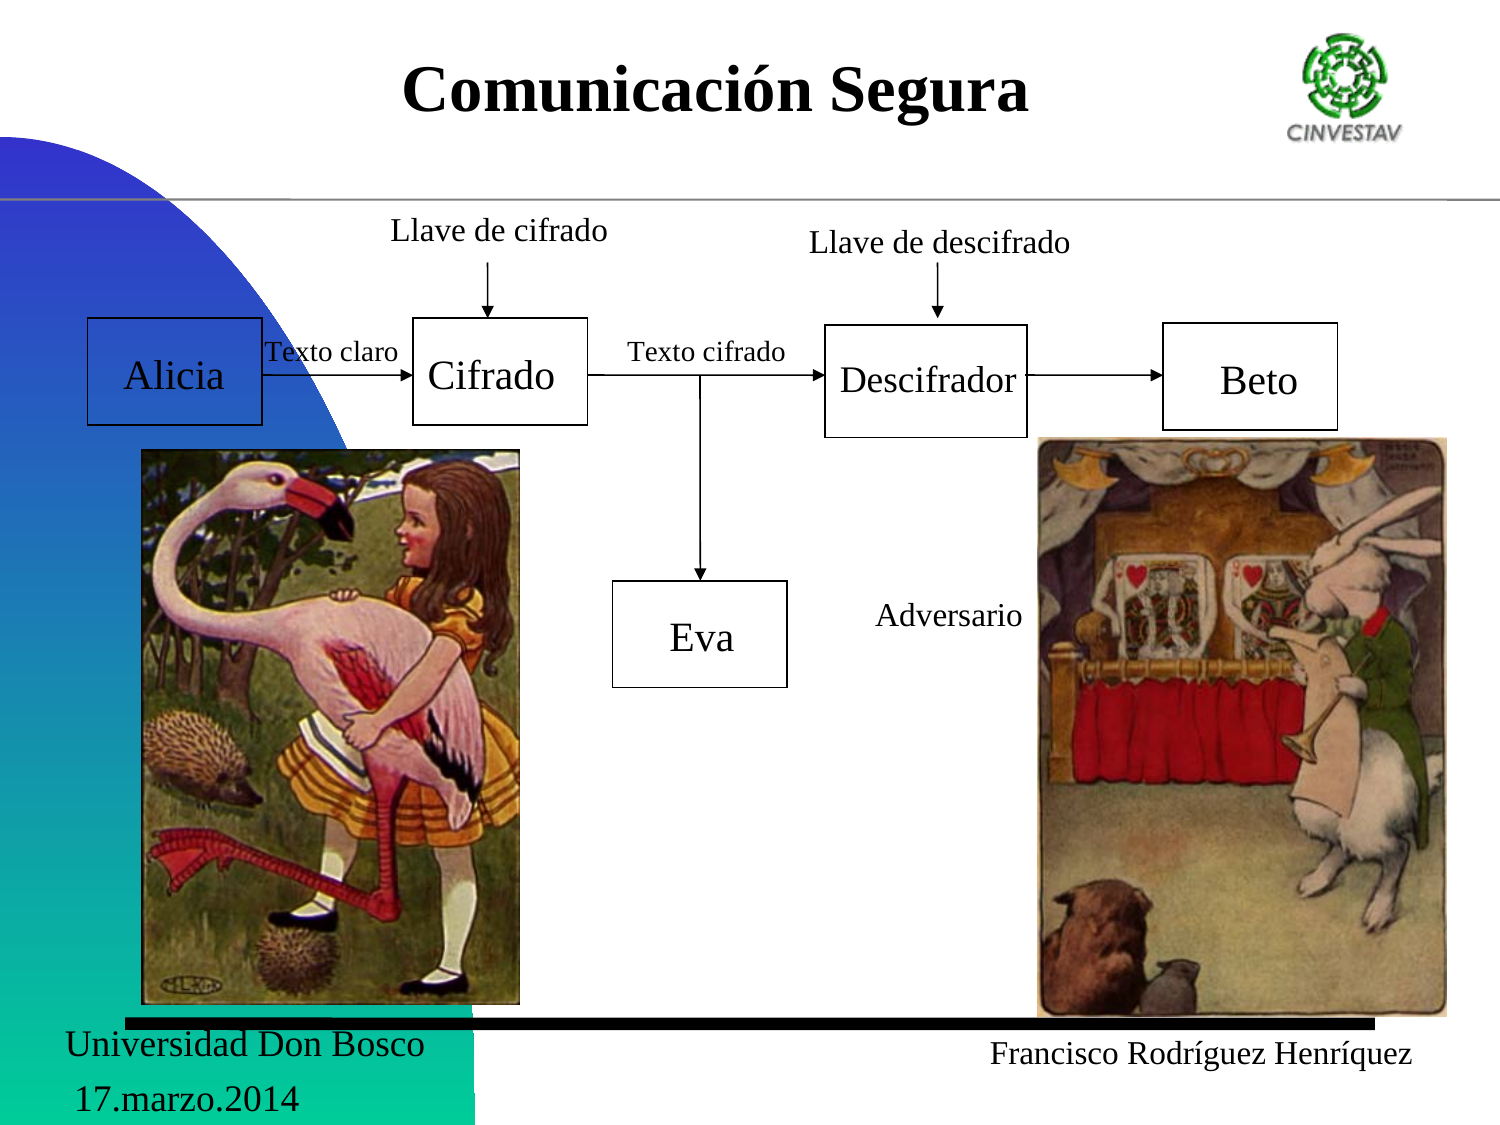

Comunicación Segura
Llave de cifrado
Llave de descifrado
 Alicia
Cifrado
 Beto
Texto claro
Texto cifrado
Descifrador
 Eva
Adversario